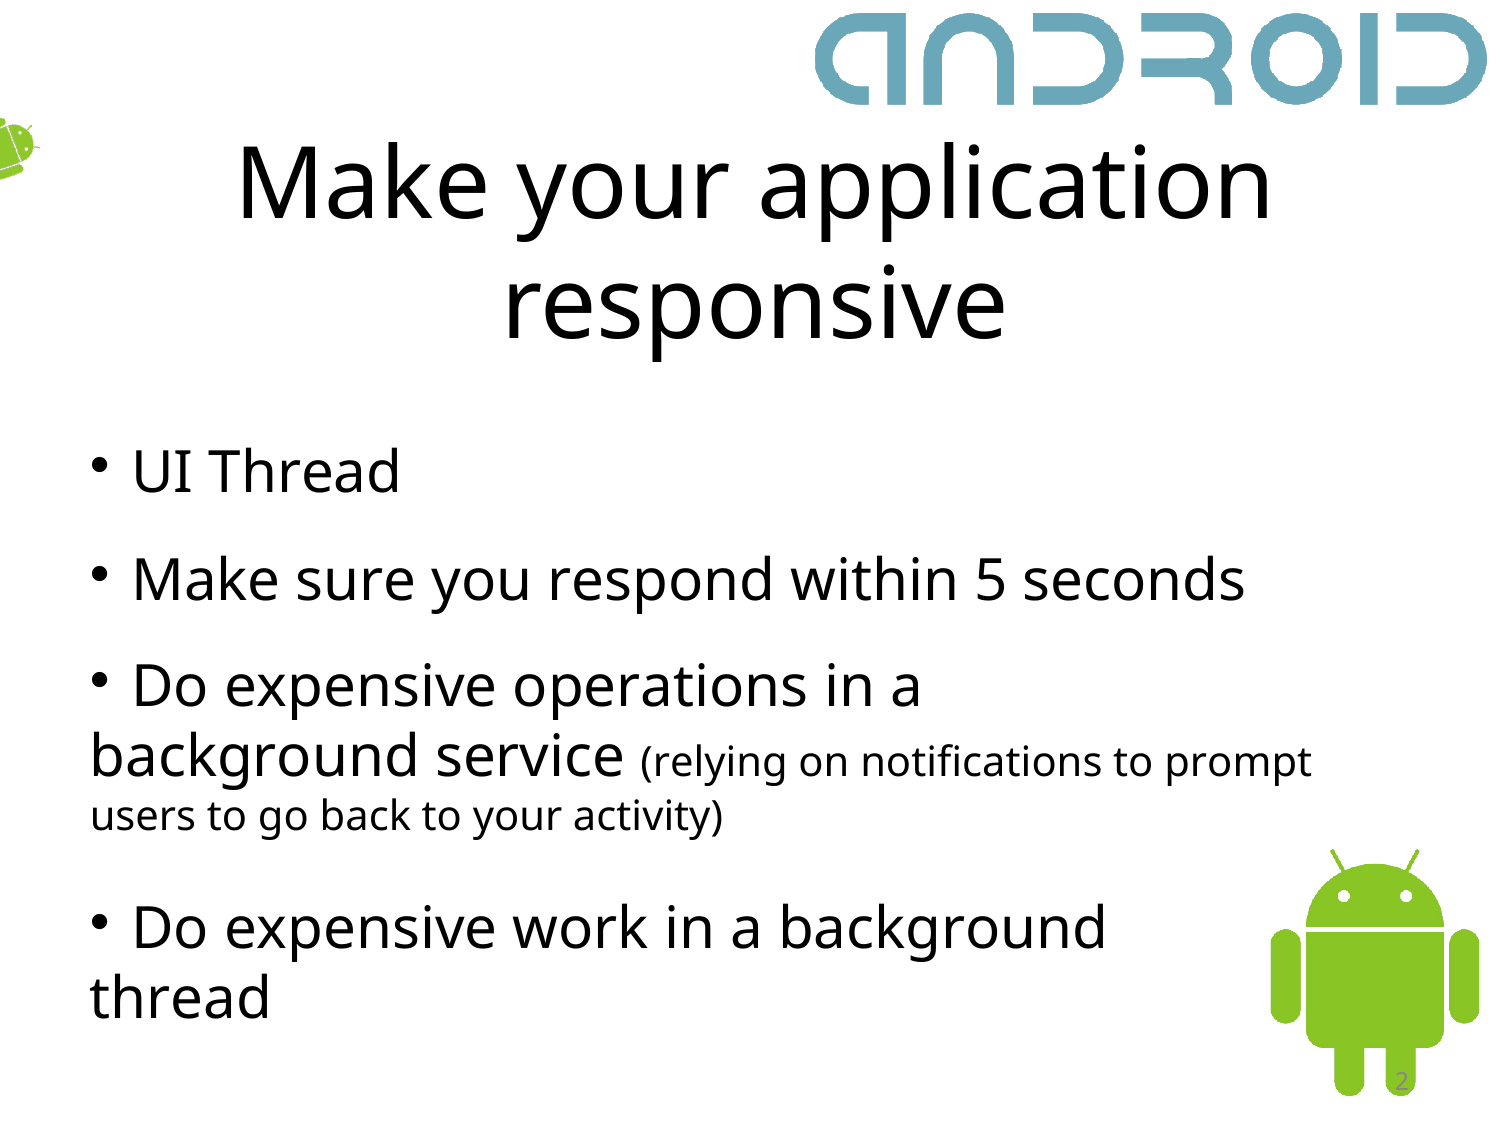

# Make your application responsive
 UI Thread
 Make sure you respond within 5 seconds
 Do expensive operations in a
background service (relying on notifications to prompt
users to go back to your activity)
 Do expensive work in a background
thread